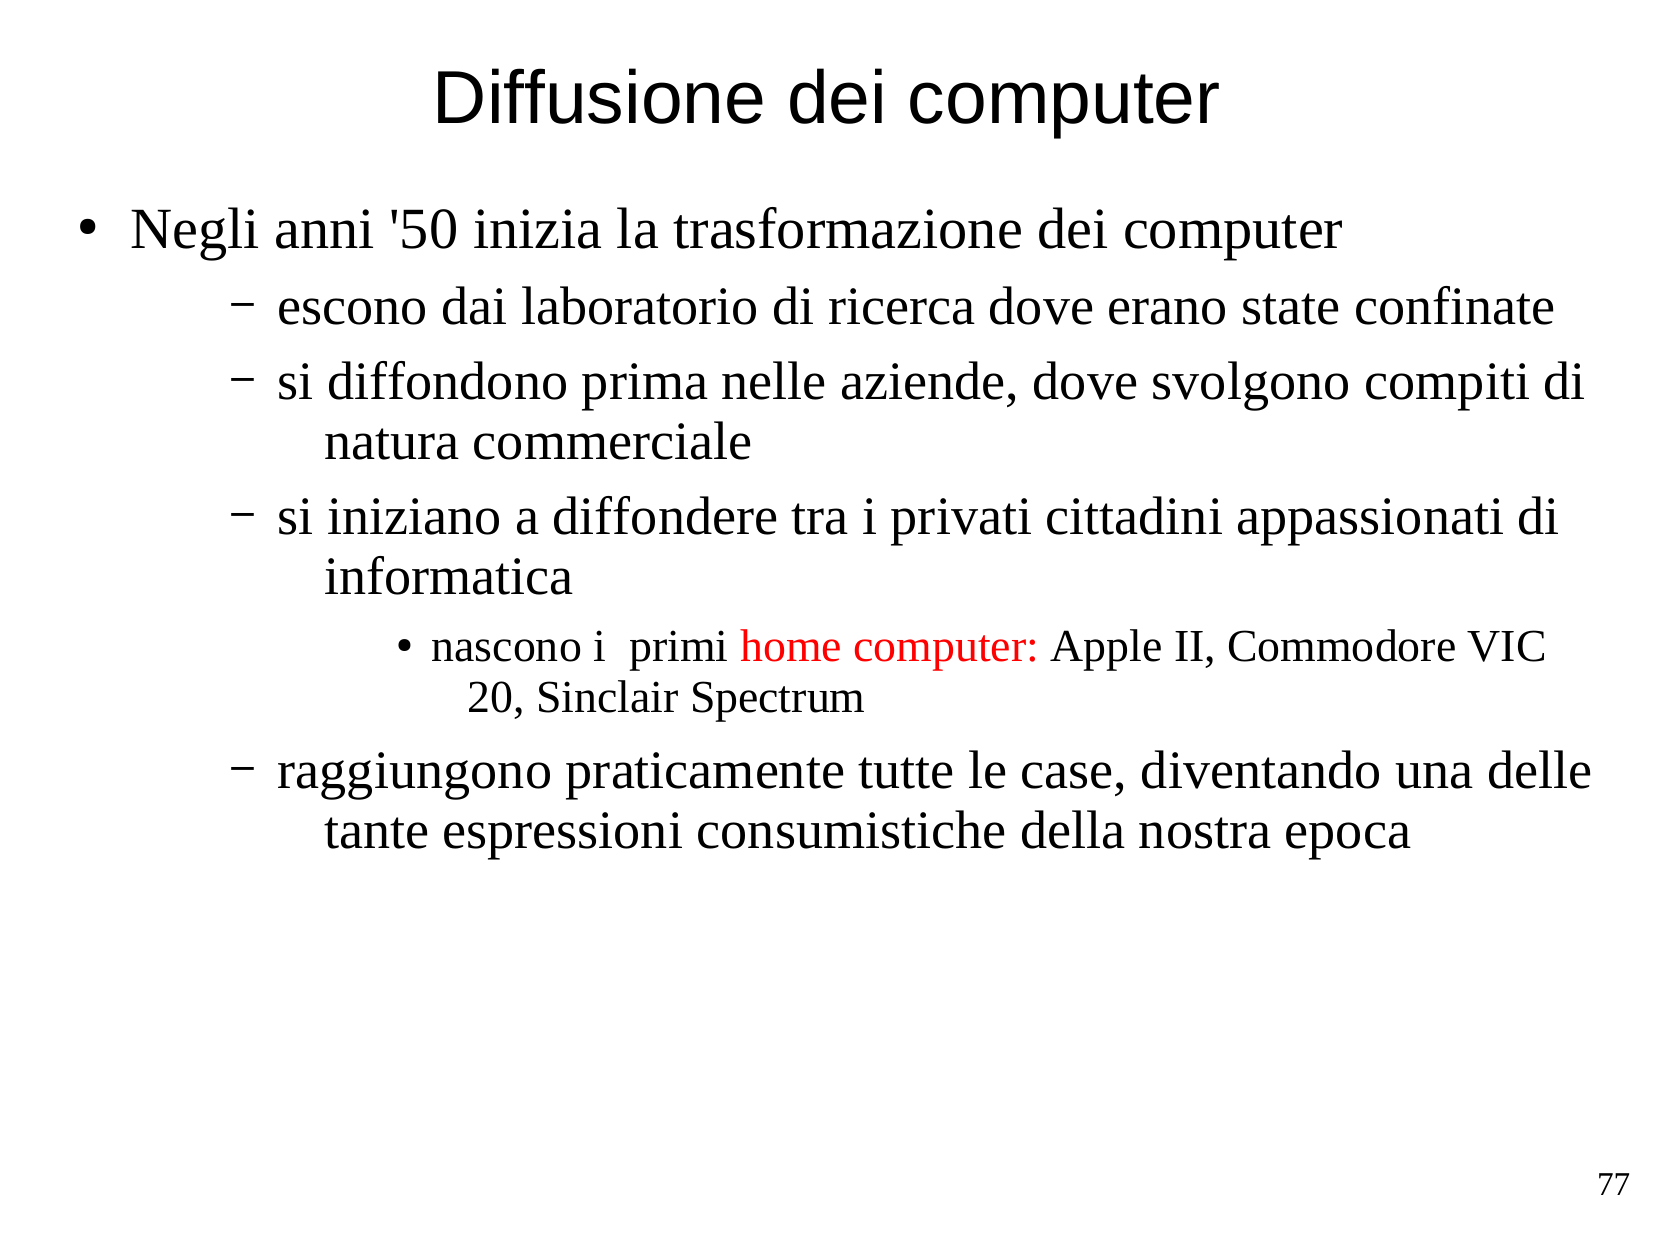

# Diffusione dei computer
Negli anni '50 inizia la trasformazione dei computer
escono dai laboratorio di ricerca dove erano state confinate
si diffondono prima nelle aziende, dove svolgono compiti di natura commerciale
si iniziano a diffondere tra i privati cittadini appassionati di informatica
nascono i primi home computer: Apple II, Commodore VIC 20, Sinclair Spectrum
raggiungono praticamente tutte le case, diventando una delle tante espressioni consumistiche della nostra epoca